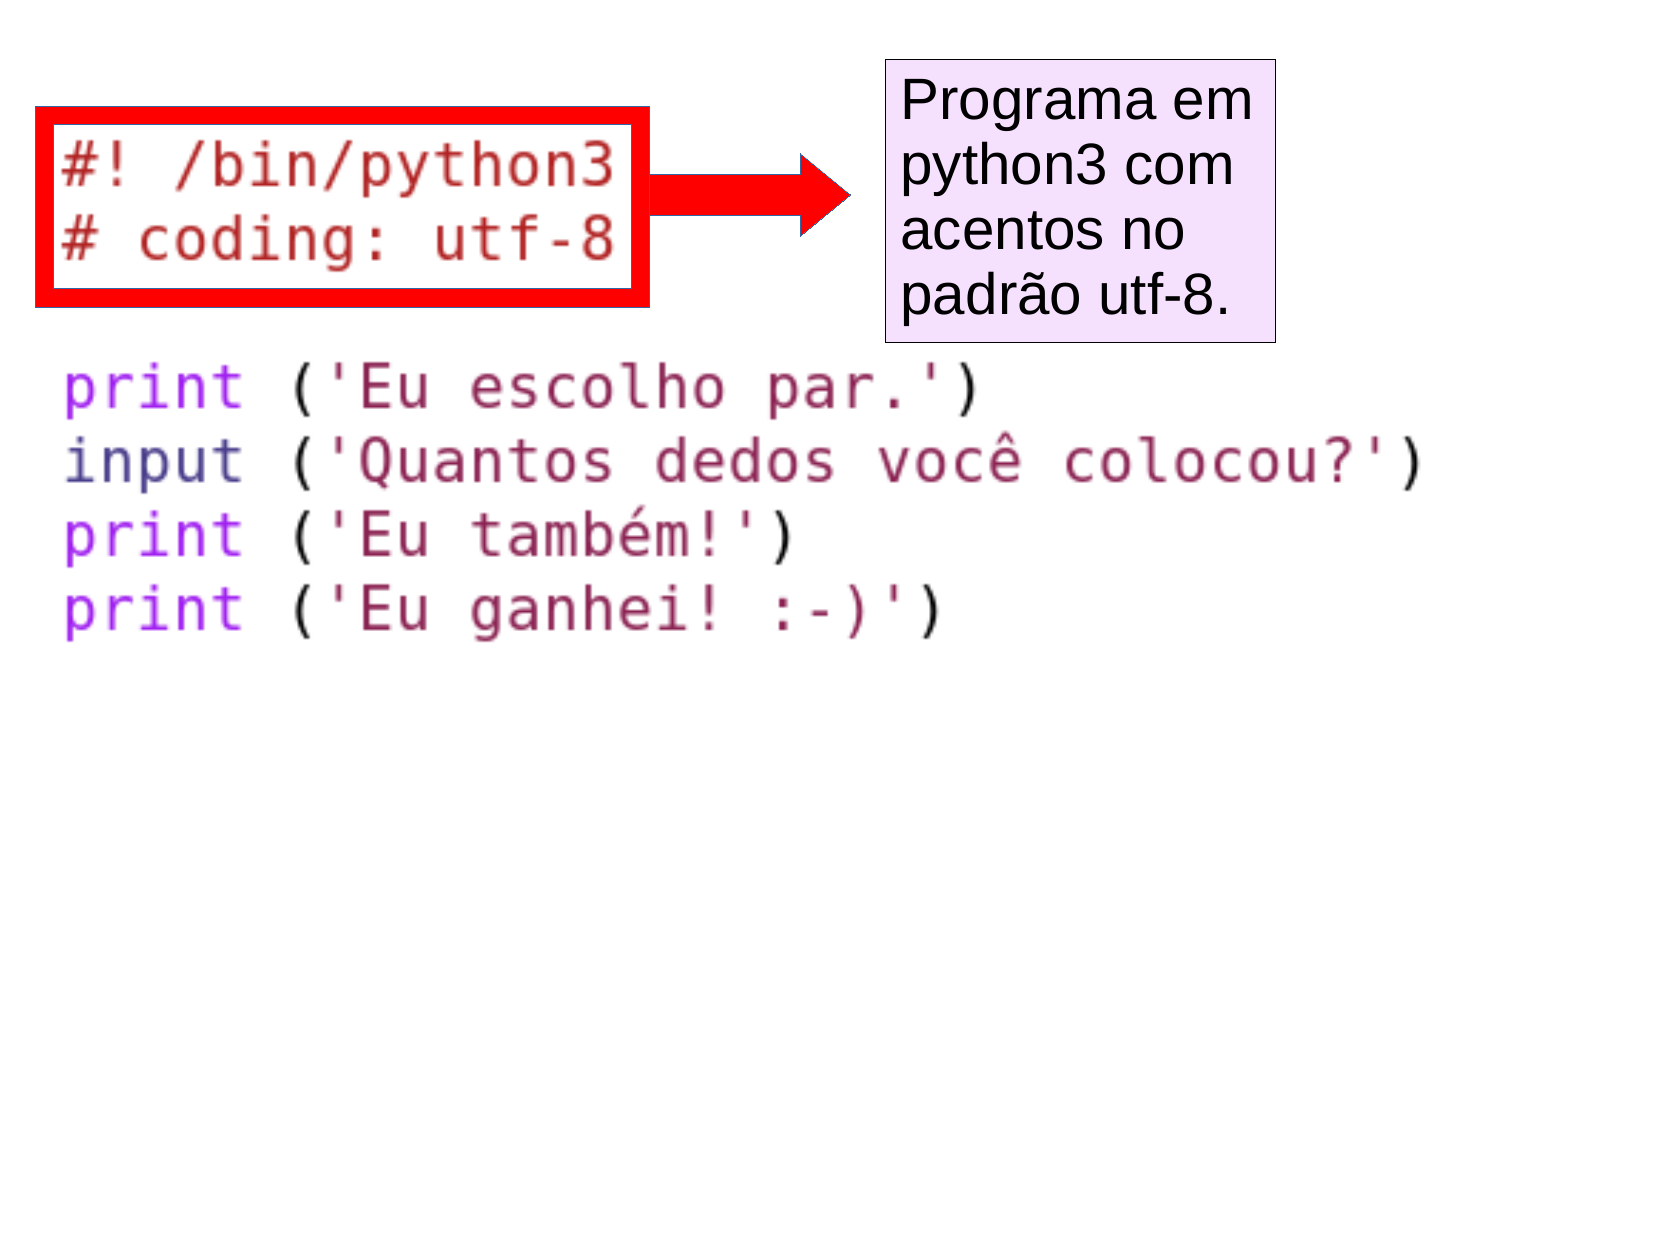

Programa em python3 com acentos no padrão utf-8.